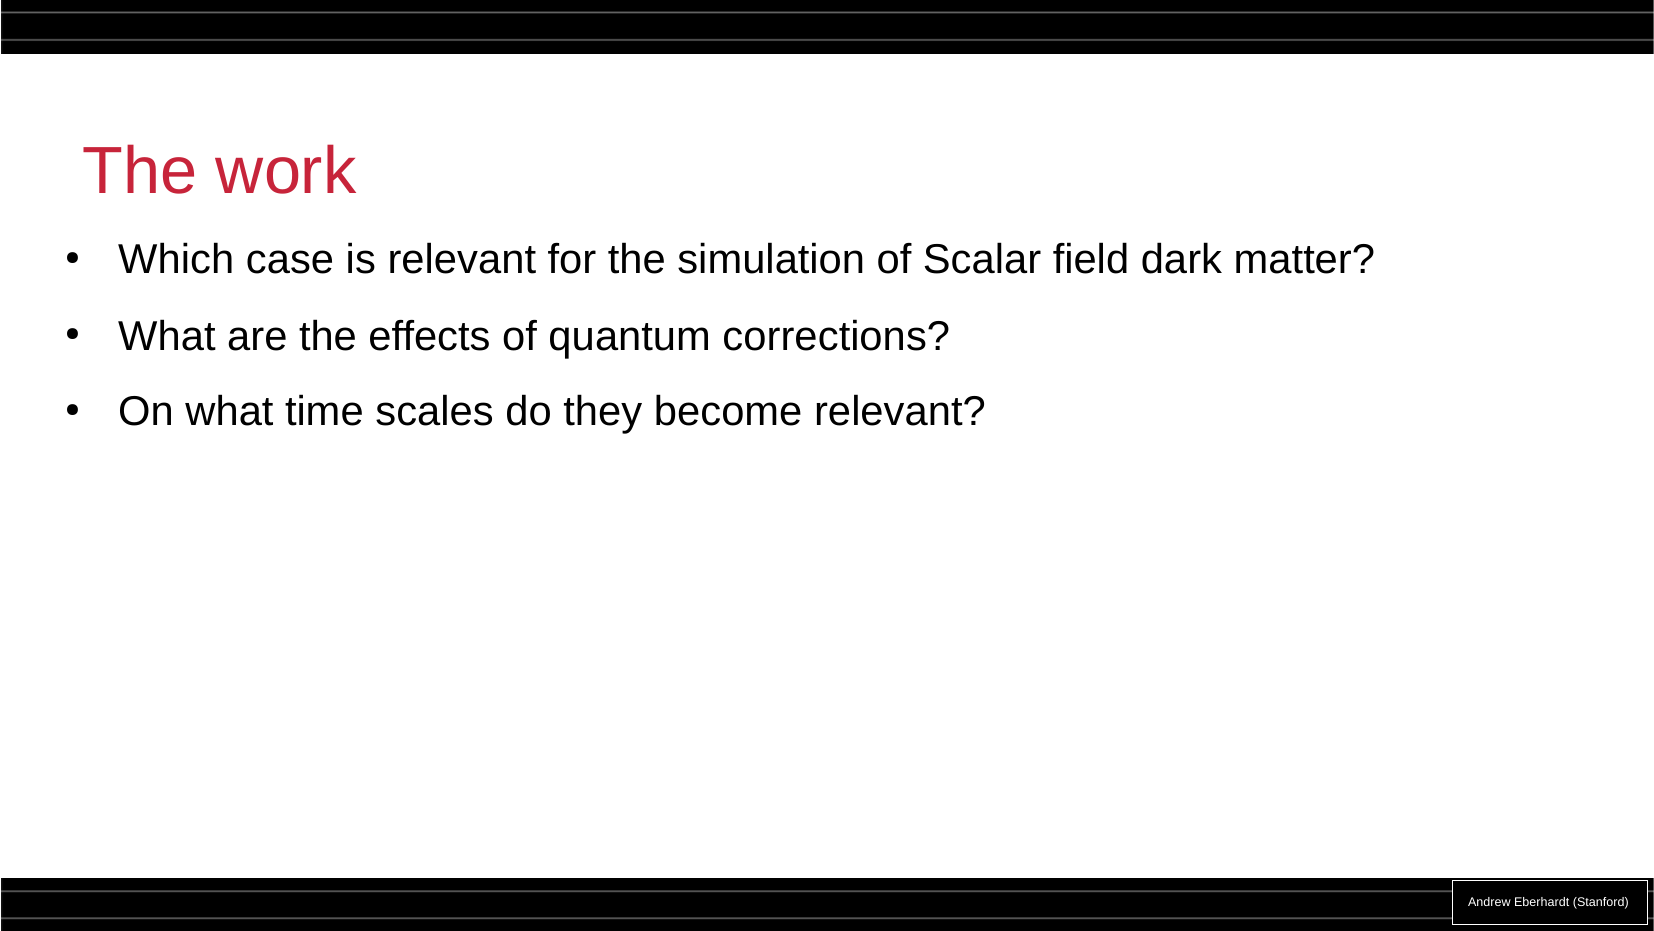

# The work
Which case is relevant for the simulation of Scalar field dark matter?
What are the effects of quantum corrections?
On what time scales do they become relevant?
Andrew Eberhardt (Stanford)